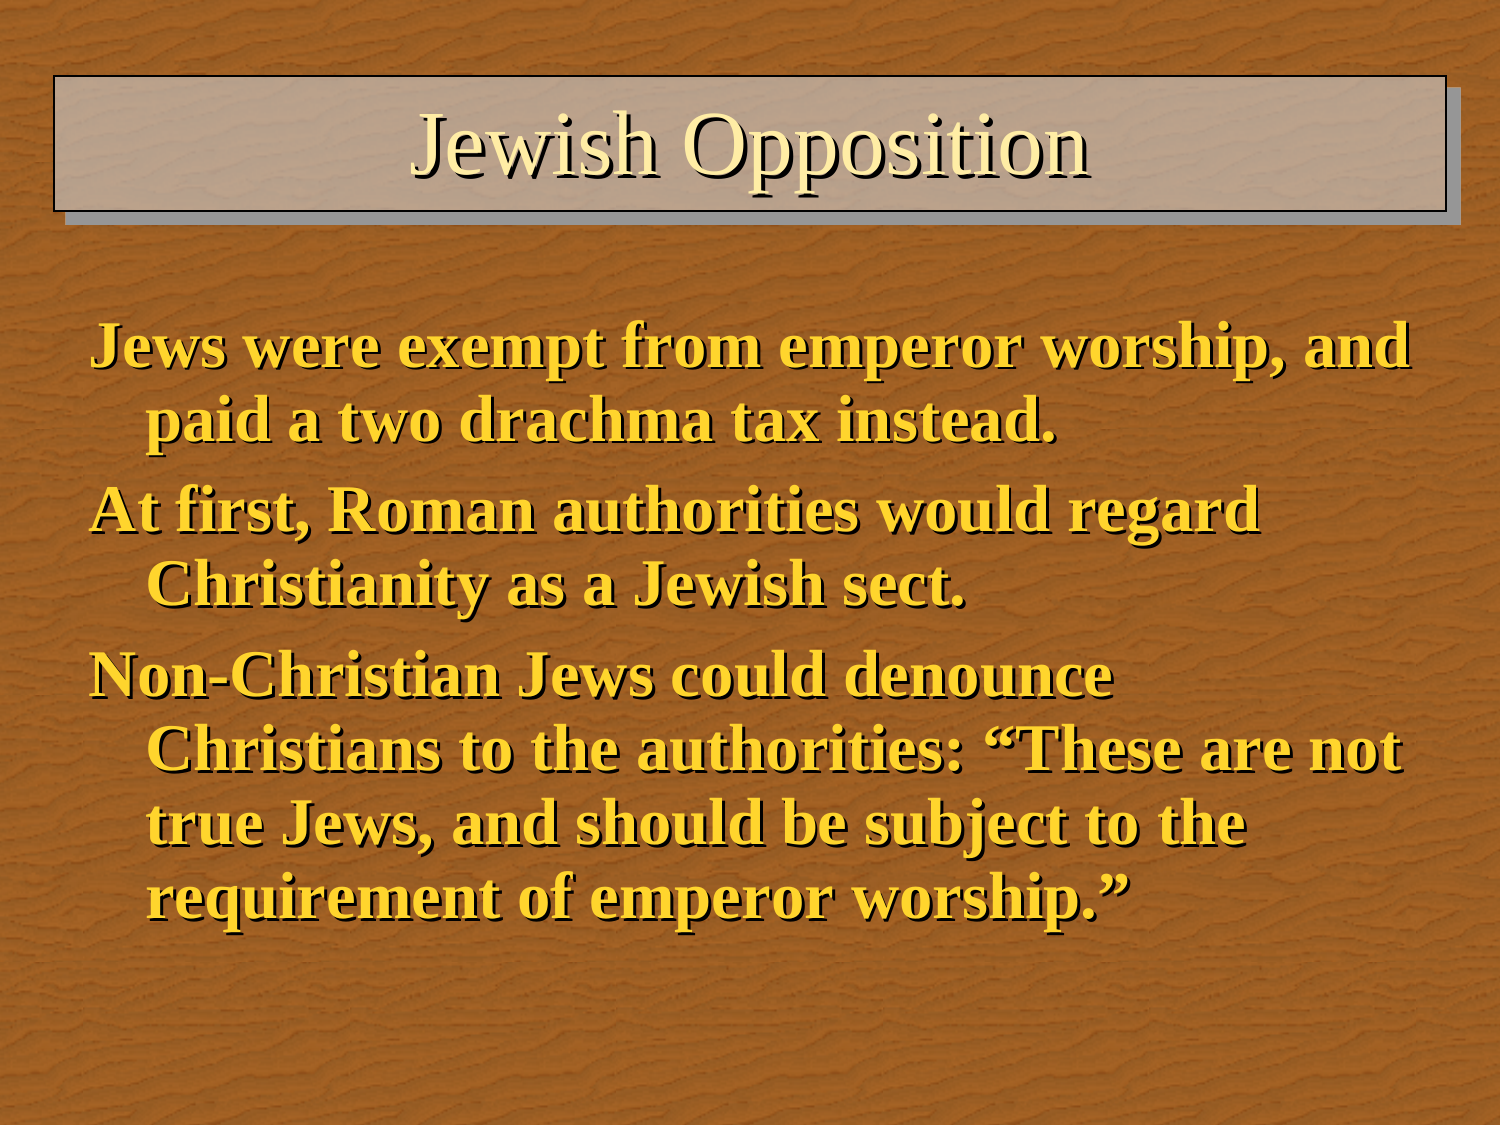

# Jewish Opposition
Jews were exempt from emperor worship, and paid a two drachma tax instead.
At first, Roman authorities would regard Christianity as a Jewish sect.
Non-Christian Jews could denounce Christians to the authorities: “These are not true Jews, and should be subject to the requirement of emperor worship.”